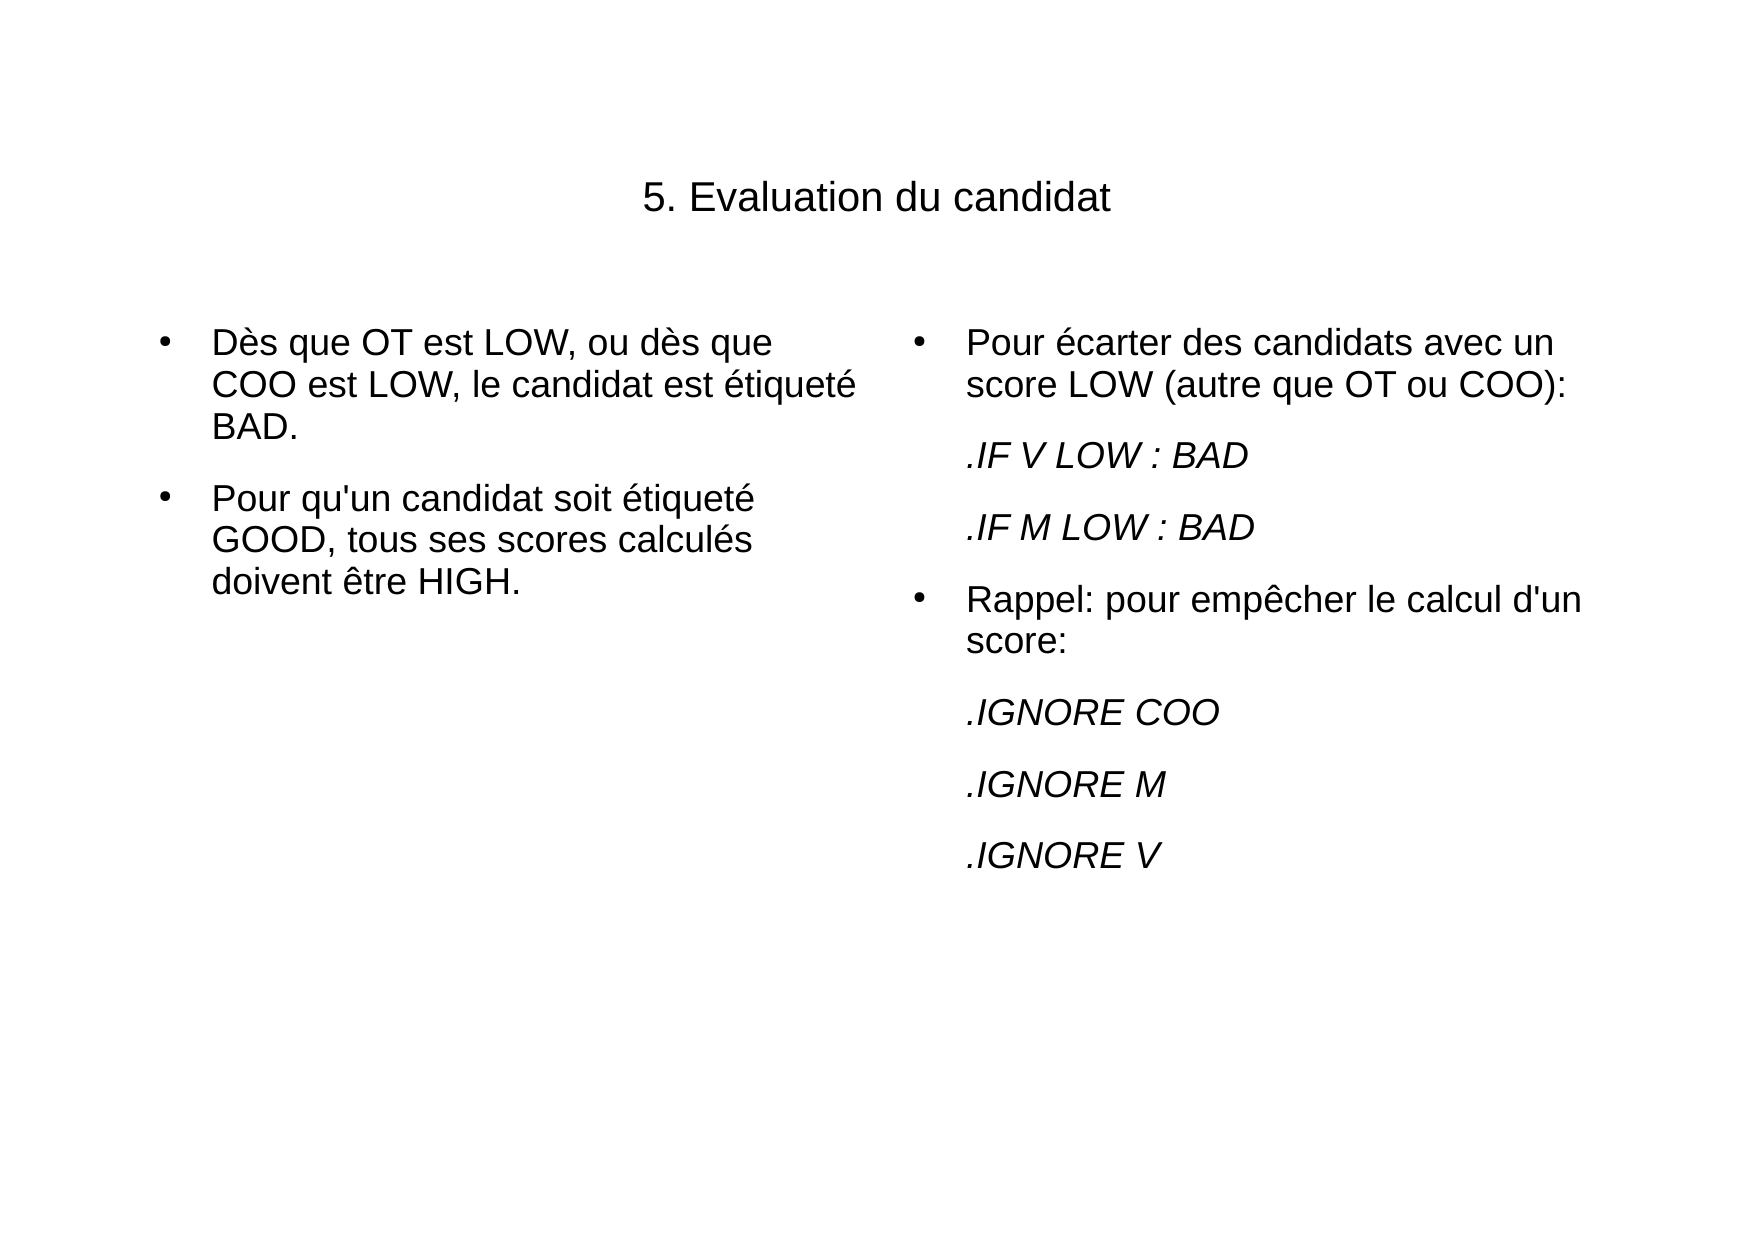

# 5. Evaluation du candidat
Dès que OT est LOW, ou dès que COO est LOW, le candidat est étiqueté BAD.
Pour qu'un candidat soit étiqueté GOOD, tous ses scores calculés doivent être HIGH.
Pour écarter des candidats avec un score LOW (autre que OT ou COO):
.IF V LOW : BAD
.IF M LOW : BAD
Rappel: pour empêcher le calcul d'un score:
.IGNORE COO
.IGNORE M
.IGNORE V